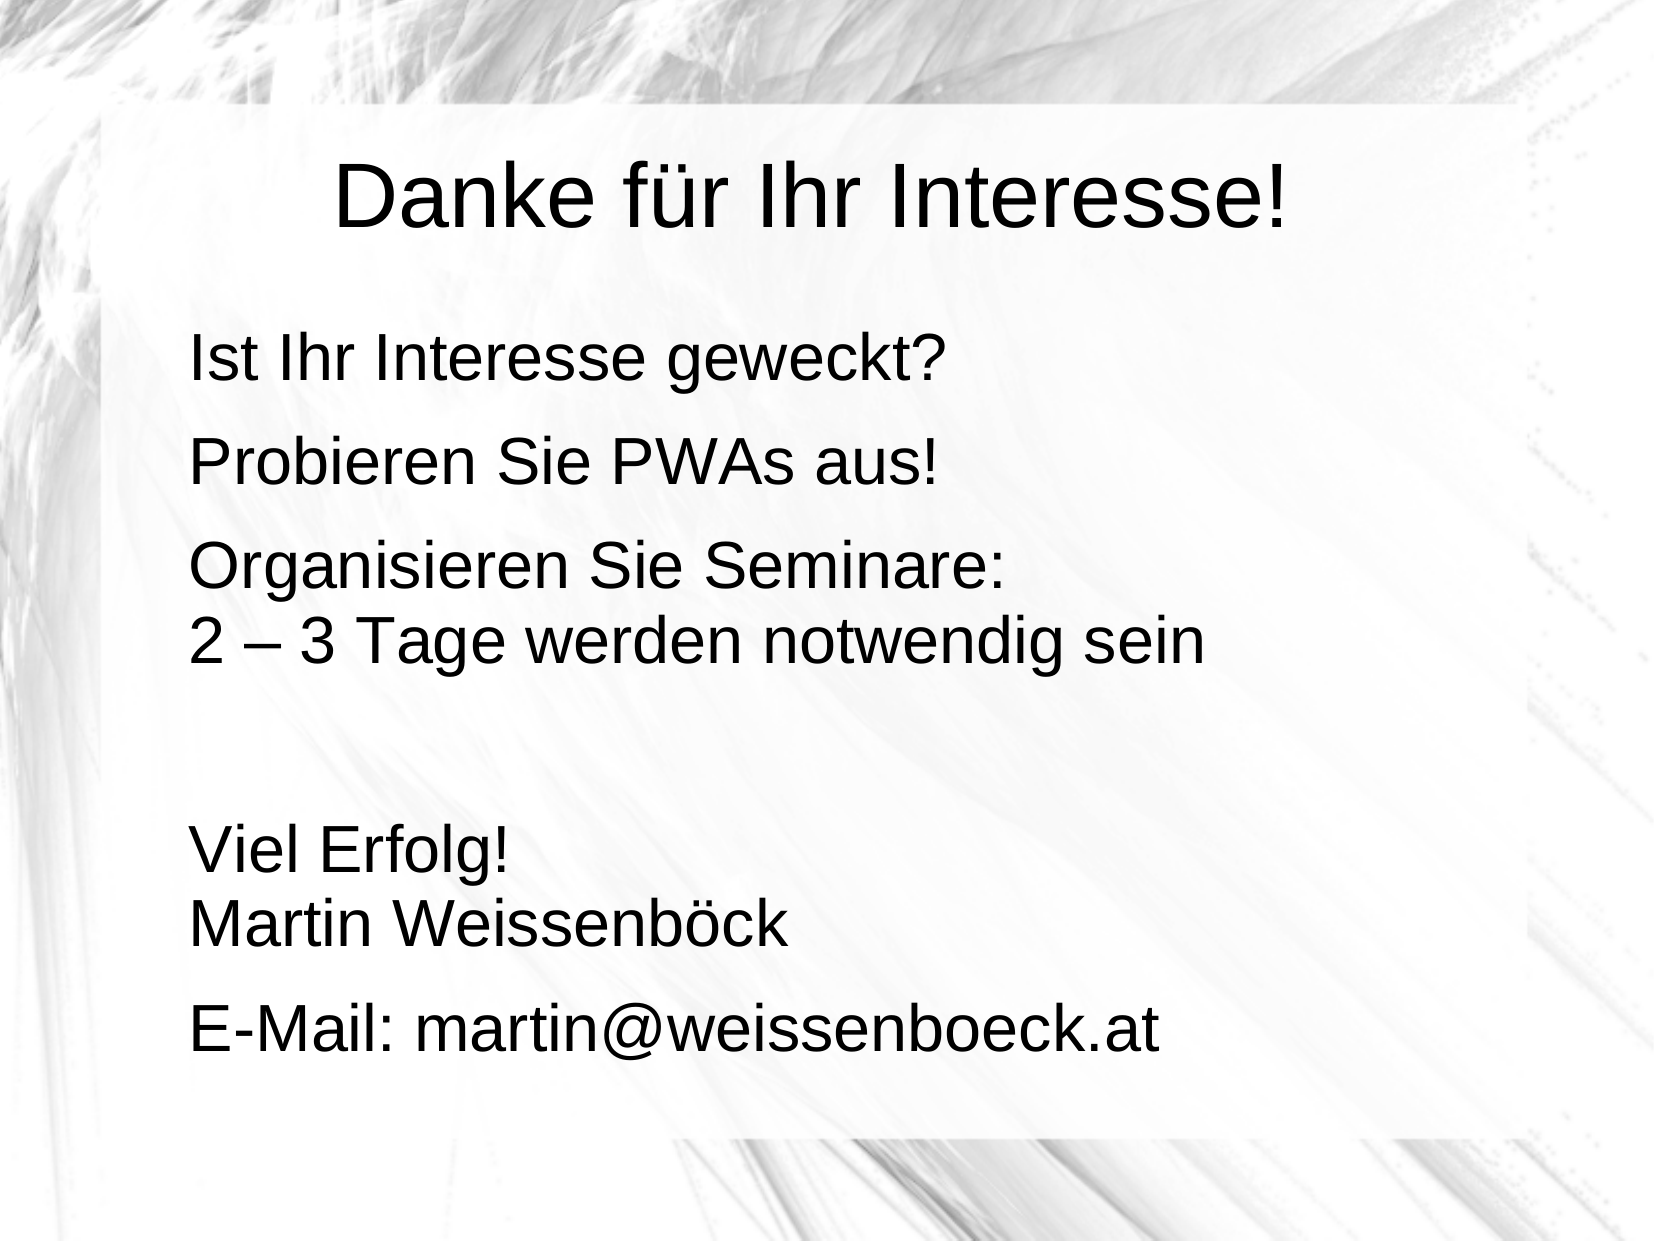

# Danke für Ihr Interesse!
Ist Ihr Interesse geweckt?
Probieren Sie PWAs aus!
Organisieren Sie Seminare:
2 – 3 Tage werden notwendig sein
Viel Erfolg!
Martin Weissenböck
E-Mail: martin@weissenboeck.at